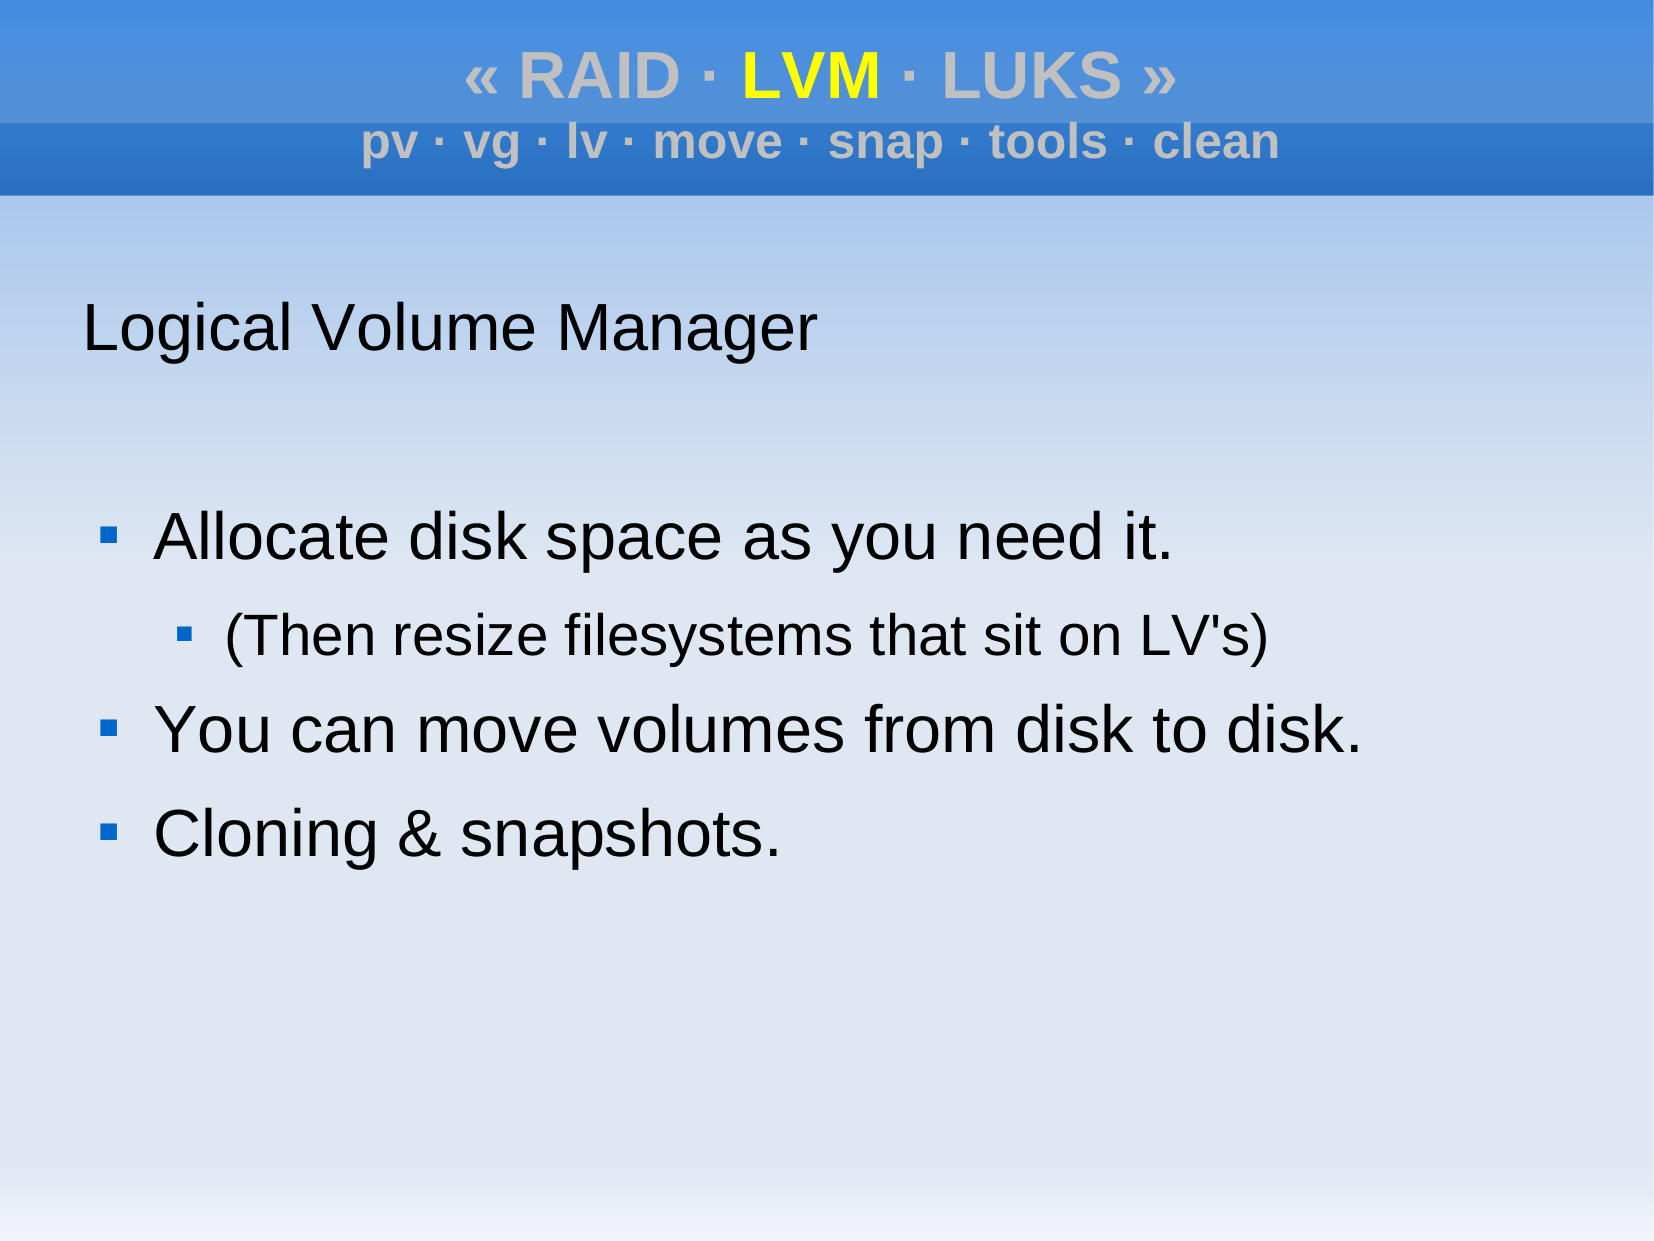

# « RAID · LVM · LUKS » pv · vg · lv · move · snap · tools · clean
Logical Volume Manager
Allocate disk space as you need it.
(Then resize filesystems that sit on LV's)
You can move volumes from disk to disk.
Cloning & snapshots.